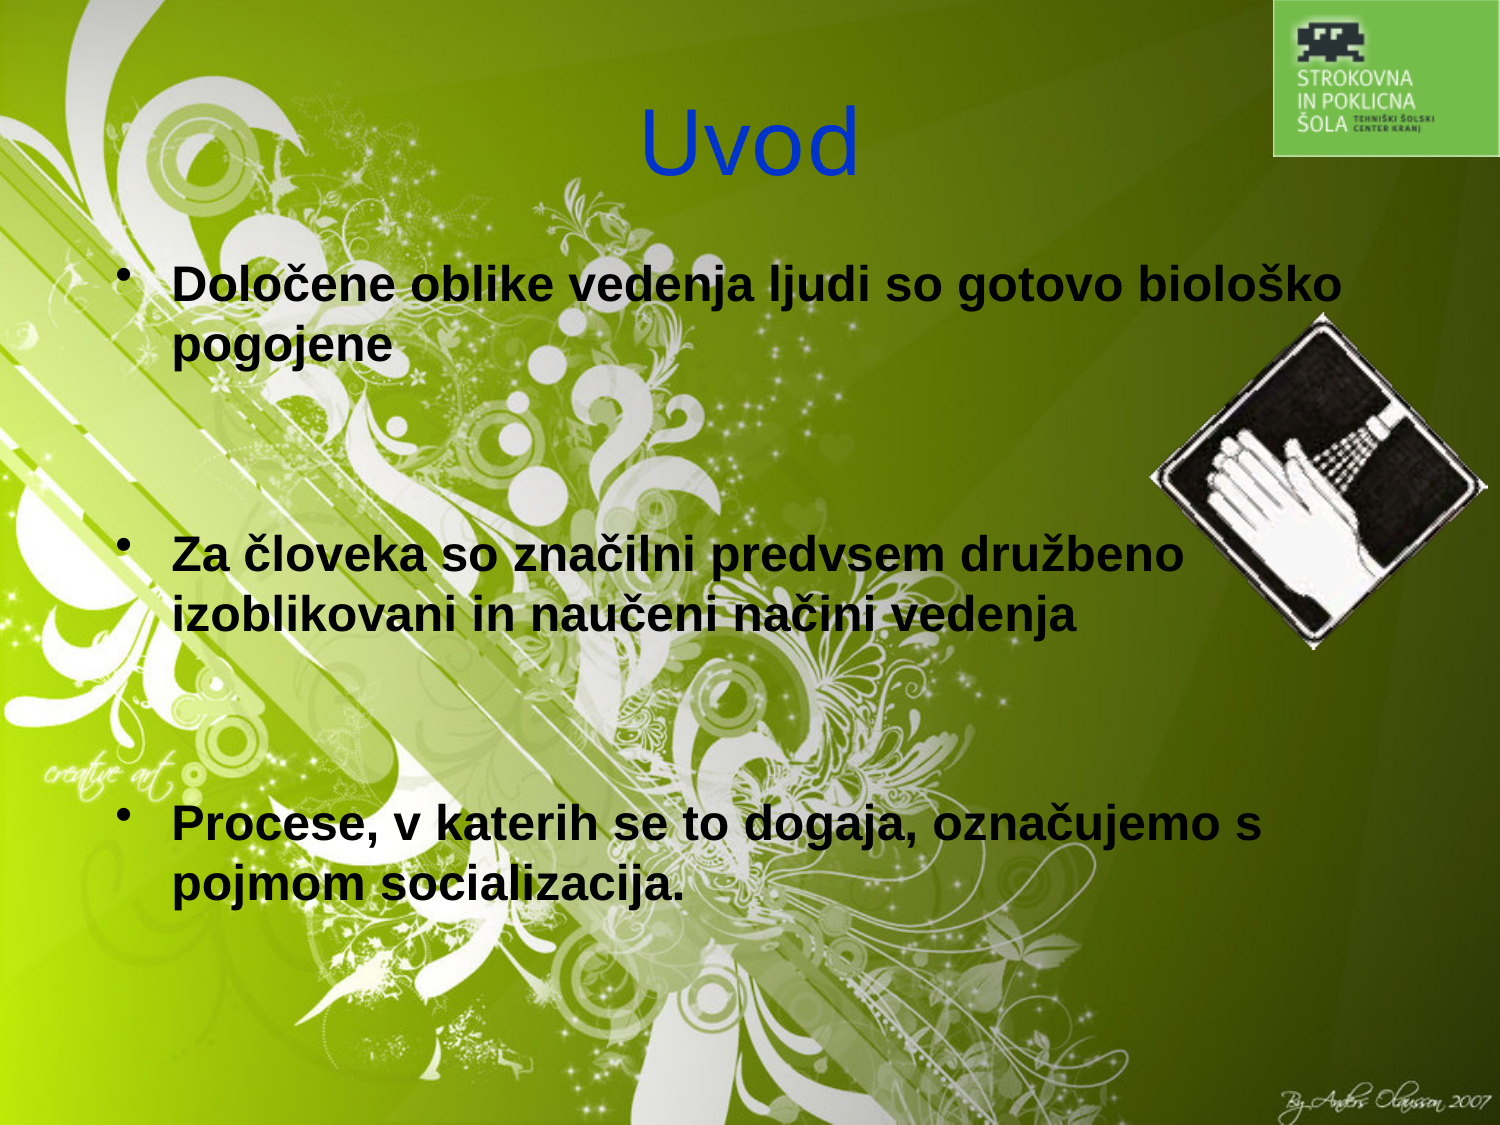

# Uvod
Določene oblike vedenja ljudi so gotovo biološko pogojene
Za človeka so značilni predvsem družbeno izoblikovani in naučeni načini vedenja
Procese, v katerih se to dogaja, označujemo s pojmom socializacija.